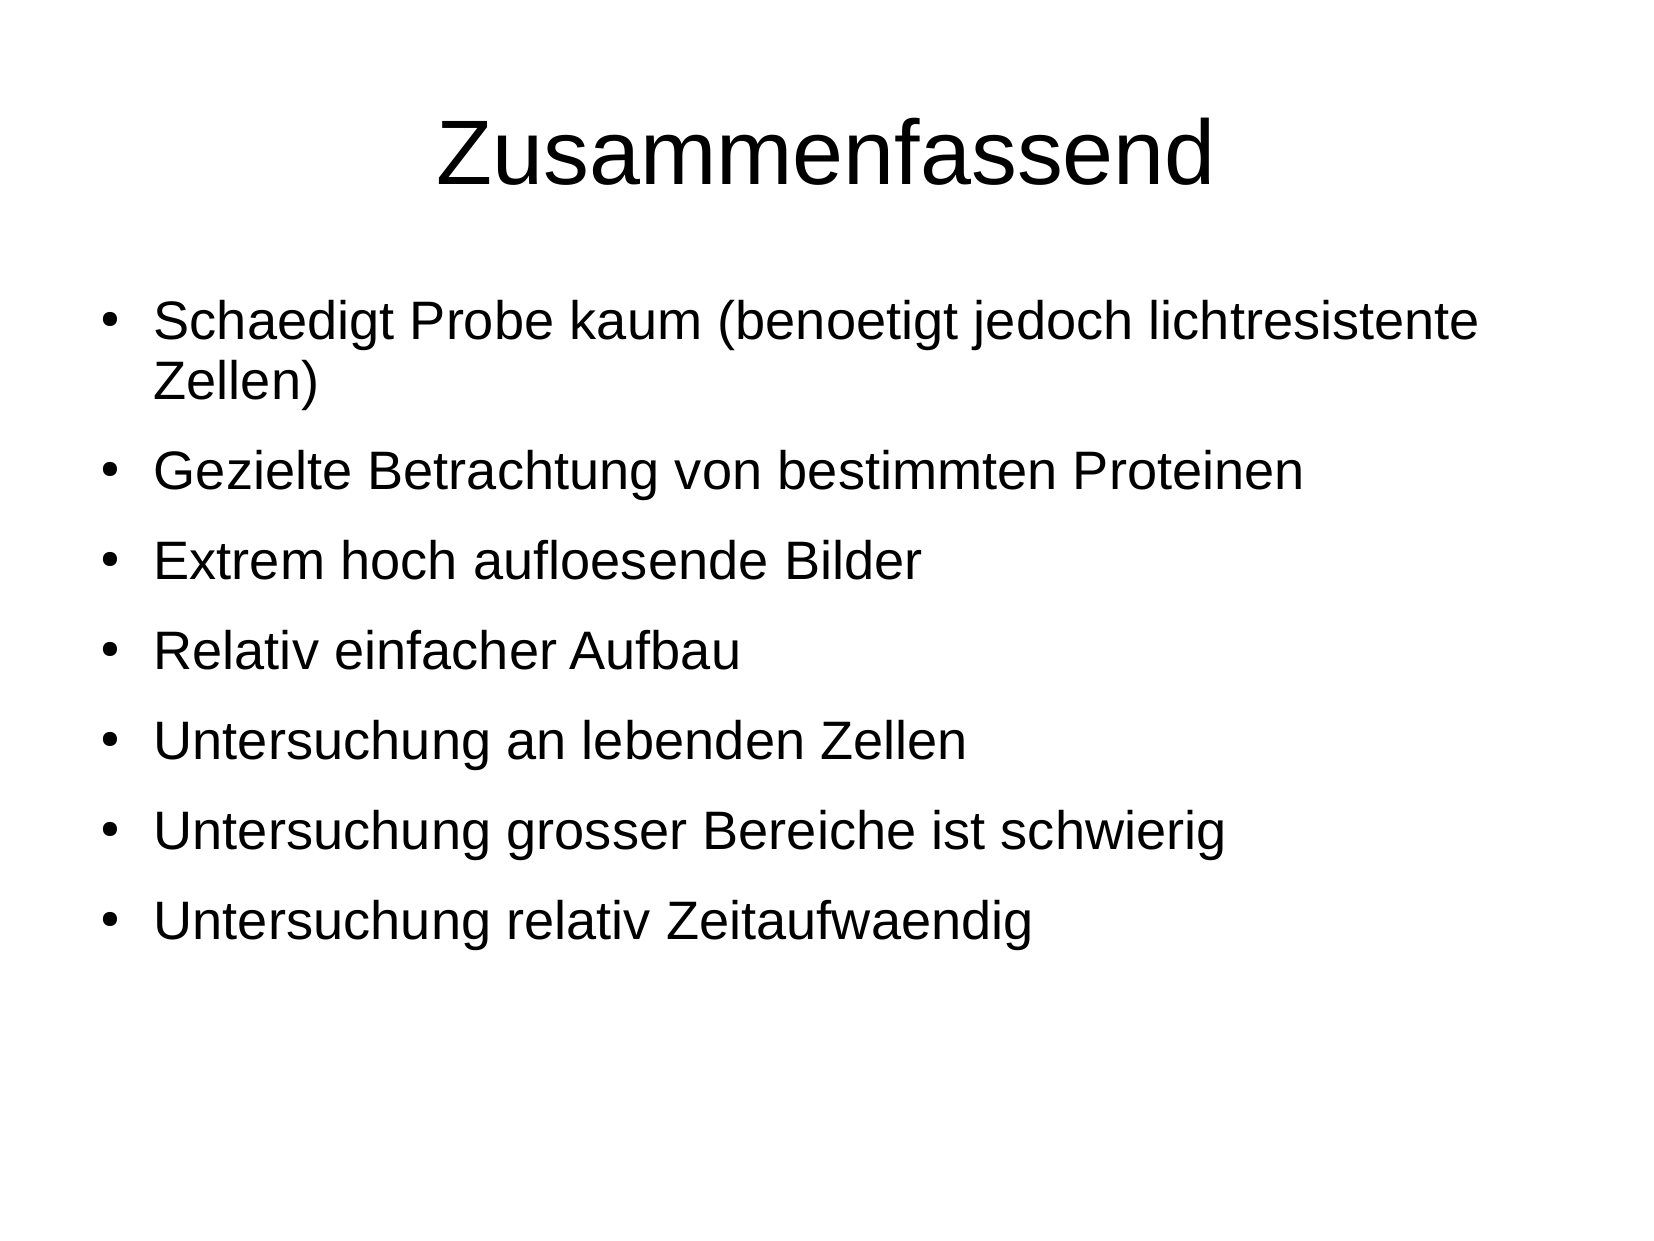

# Zusammenfassend
Schaedigt Probe kaum (benoetigt jedoch lichtresistente Zellen)
Gezielte Betrachtung von bestimmten Proteinen
Extrem hoch aufloesende Bilder
Relativ einfacher Aufbau
Untersuchung an lebenden Zellen
Untersuchung grosser Bereiche ist schwierig
Untersuchung relativ Zeitaufwaendig